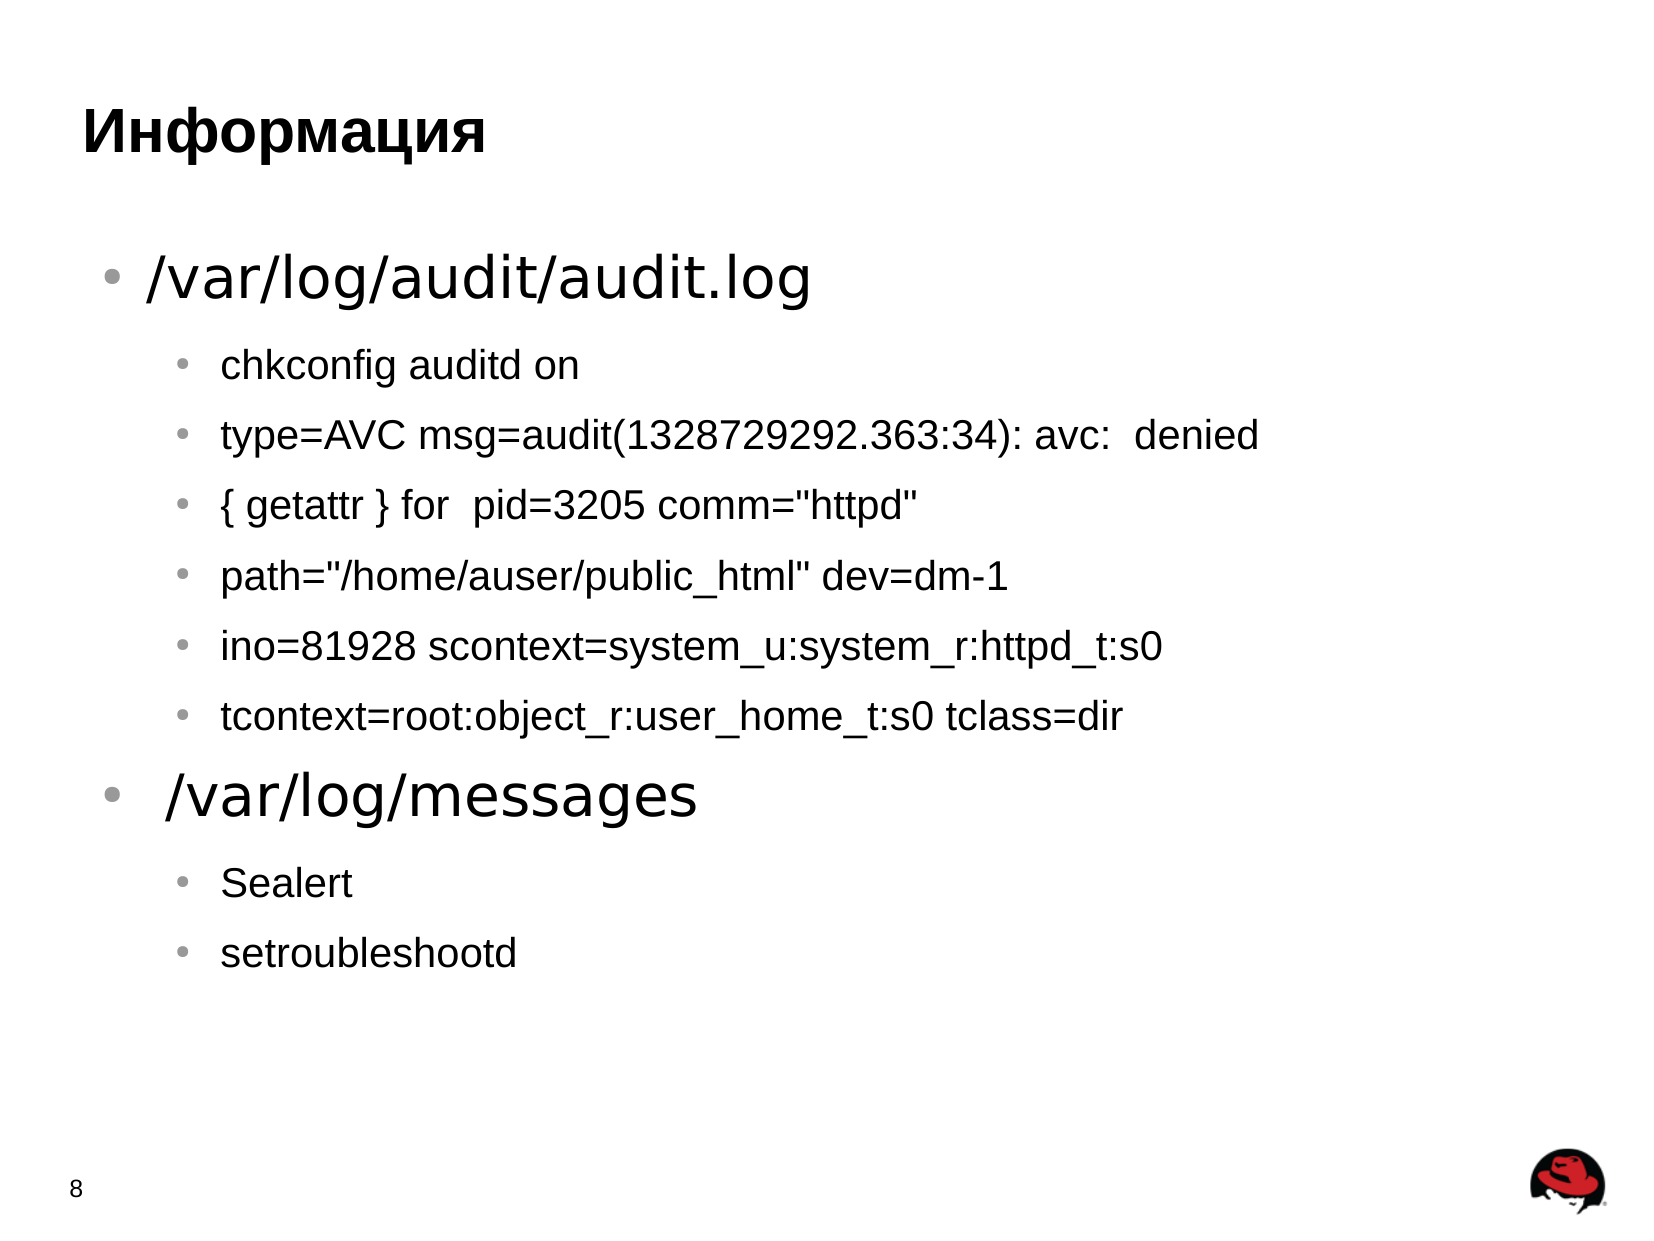

# Информация
/var/log/audit/audit.log
chkconfig auditd on
type=AVC msg=audit(1328729292.363:34): avc: denied
{ getattr } for pid=3205 comm="httpd"
path="/home/auser/public_html" dev=dm-1
ino=81928 scontext=system_u:system_r:httpd_t:s0
tcontext=root:object_r:user_home_t:s0 tclass=dir
 /var/log/messages
Sealert
setroubleshootd